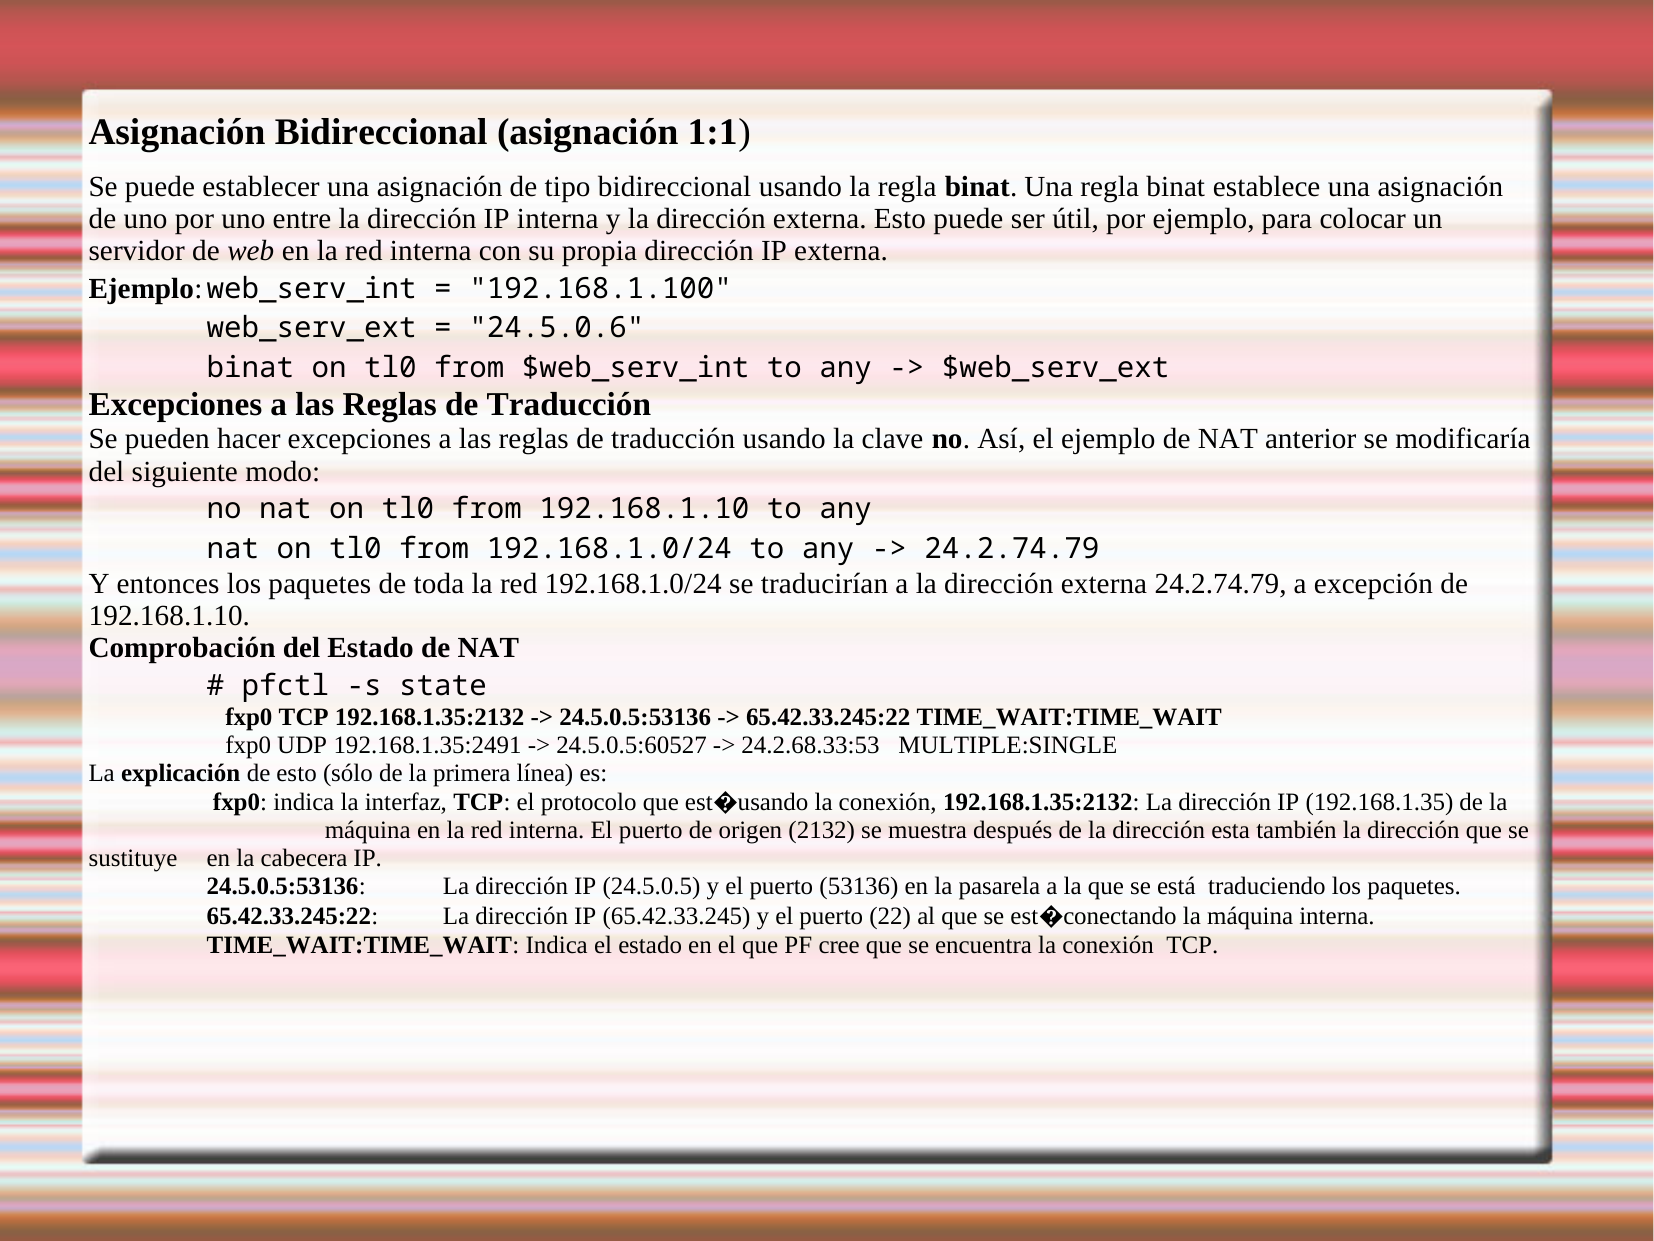

Asignación Bidireccional (asignación 1:1)
Se puede establecer una asignación de tipo bidireccional usando la regla binat. Una regla binat establece una asignación de uno por uno entre la dirección IP interna y la dirección externa. Esto puede ser útil, por ejemplo, para colocar un servidor de web en la red interna con su propia dirección IP externa.
Ejemplo:	web_serv_int = "192.168.1.100"
	web_serv_ext = "24.5.0.6"
	binat on tl0 from $web_serv_int to any -> $web_serv_ext
Excepciones a las Reglas de Traducción
Se pueden hacer excepciones a las reglas de traducción usando la clave no. Así, el ejemplo de NAT anterior se modificaría del siguiente modo:
	no nat on tl0 from 192.168.1.10 to any
	nat on tl0 from 192.168.1.0/24 to any -> 24.2.74.79
Y entonces los paquetes de toda la red 192.168.1.0/24 se traducirían a la dirección externa 24.2.74.79, a excepción de 192.168.1.10.
Comprobación del Estado de NAT
	# pfctl -s state
	 fxp0 TCP 192.168.1.35:2132 -> 24.5.0.5:53136 -> 65.42.33.245:22 TIME_WAIT:TIME_WAIT
	 fxp0 UDP 192.168.1.35:2491 -> 24.5.0.5:60527 -> 24.2.68.33:53 MULTIPLE:SINGLE
La explicación de esto (sólo de la primera línea) es:
	 fxp0: indica la interfaz, TCP: el protocolo que est�usando la conexión, 192.168.1.35:2132: La dirección IP (192.168.1.35) de la 		máquina en la red interna. El puerto de origen (2132) se muestra después de la dirección esta también la dirección que se sustituye 	en la cabecera IP.
	24.5.0.5:53136:	La dirección IP (24.5.0.5) y el puerto (53136) en la pasarela a la que se está traduciendo los paquetes.
	65.42.33.245:22:	La dirección IP (65.42.33.245) y el puerto (22) al que se est�conectando la máquina interna.
	TIME_WAIT:TIME_WAIT: Indica el estado en el que PF cree que se encuentra la conexión TCP.